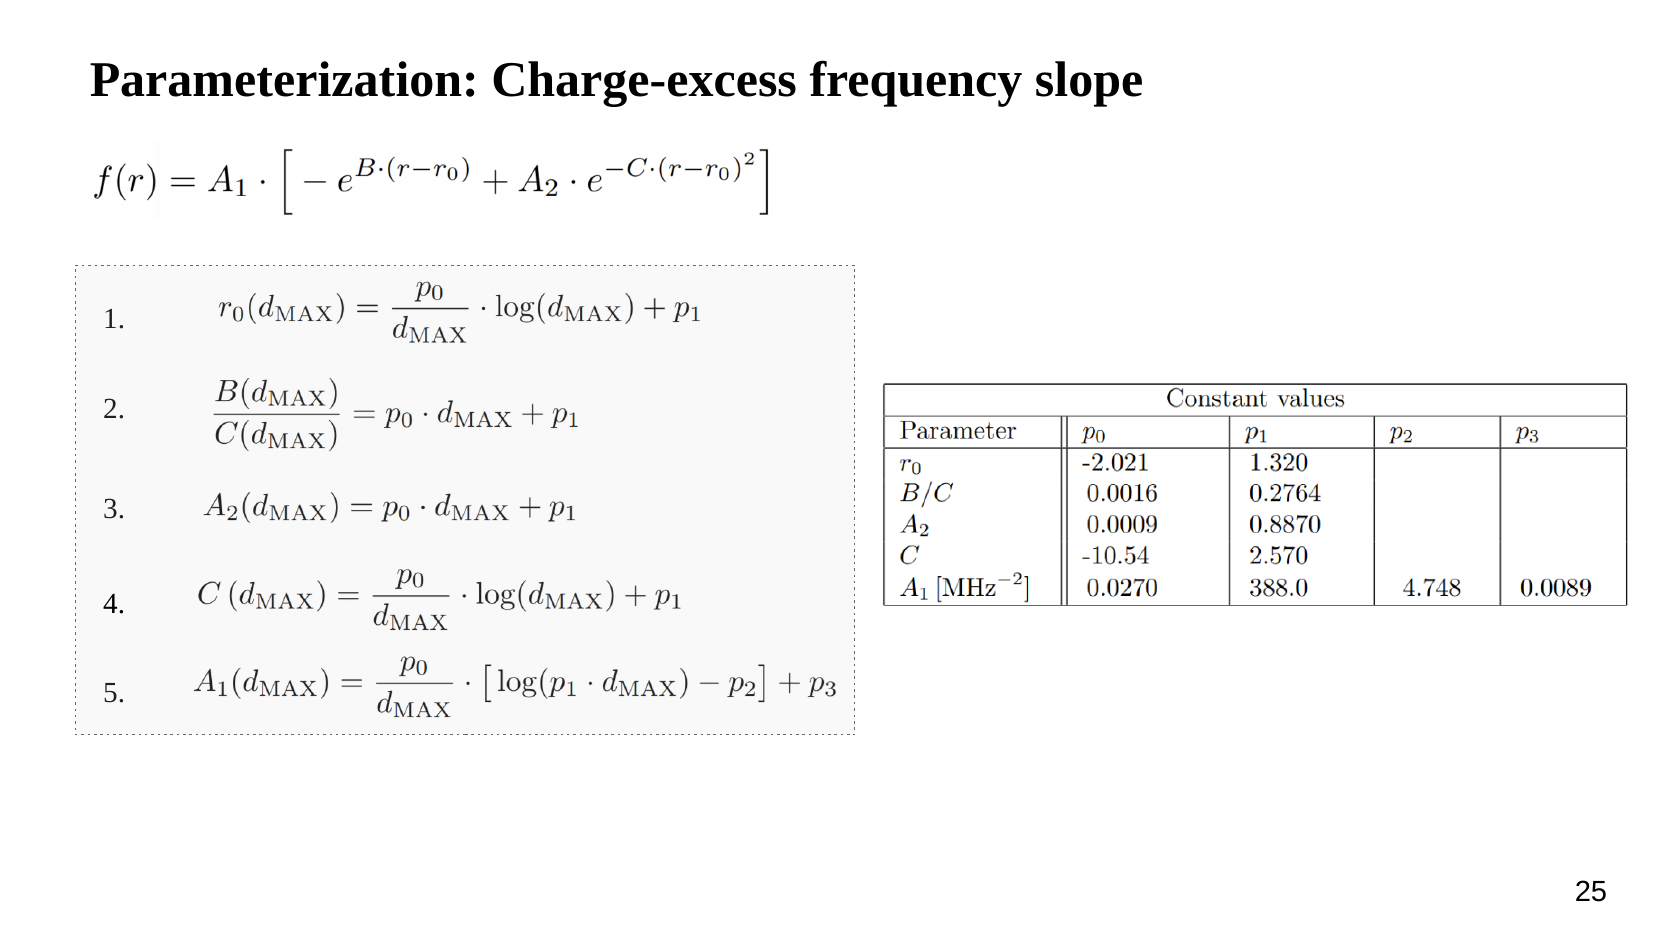

Parameterization: Charge-excess frequency slope
1.
2.
3.
4.
4.
5.